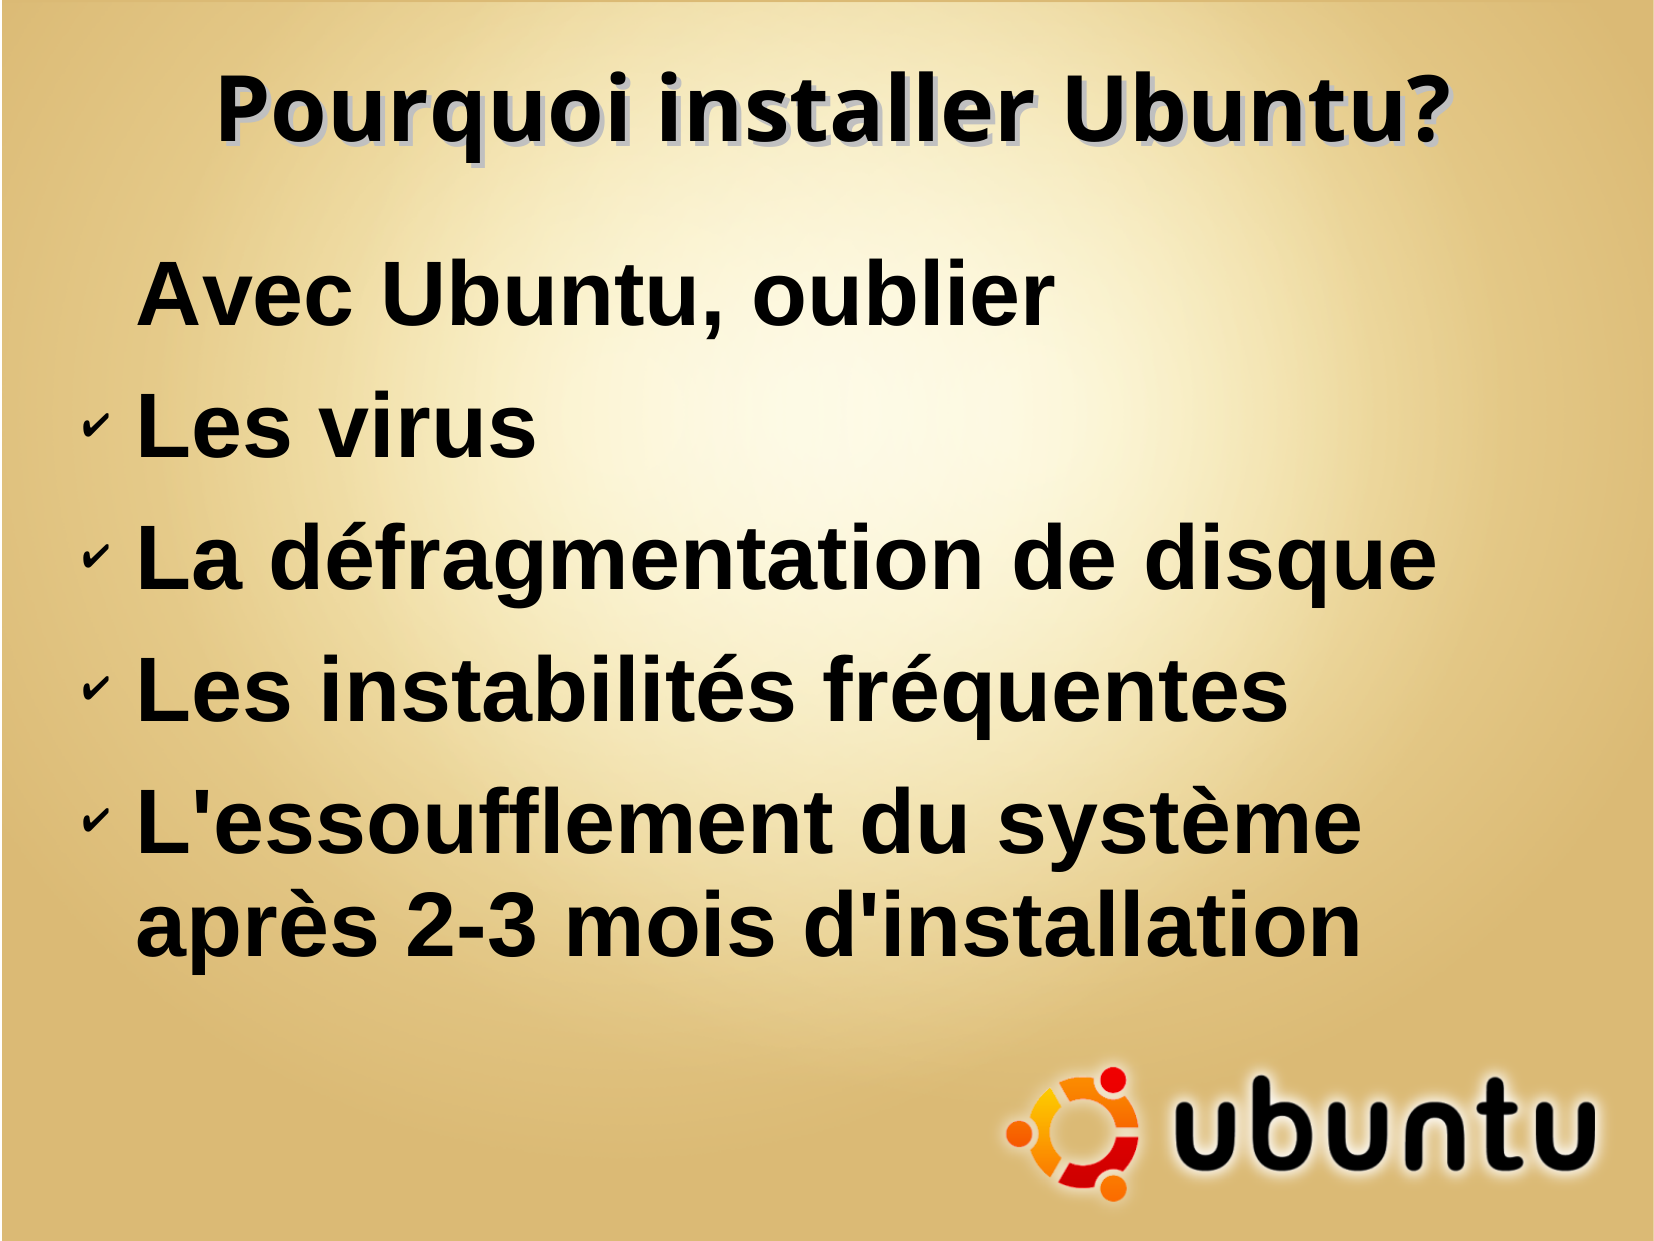

Pourquoi installer Ubuntu?
# Avec Ubuntu, oublier
Les virus
La défragmentation de disque
Les instabilités fréquentes
L'essoufflement du système après 2-3 mois d'installation